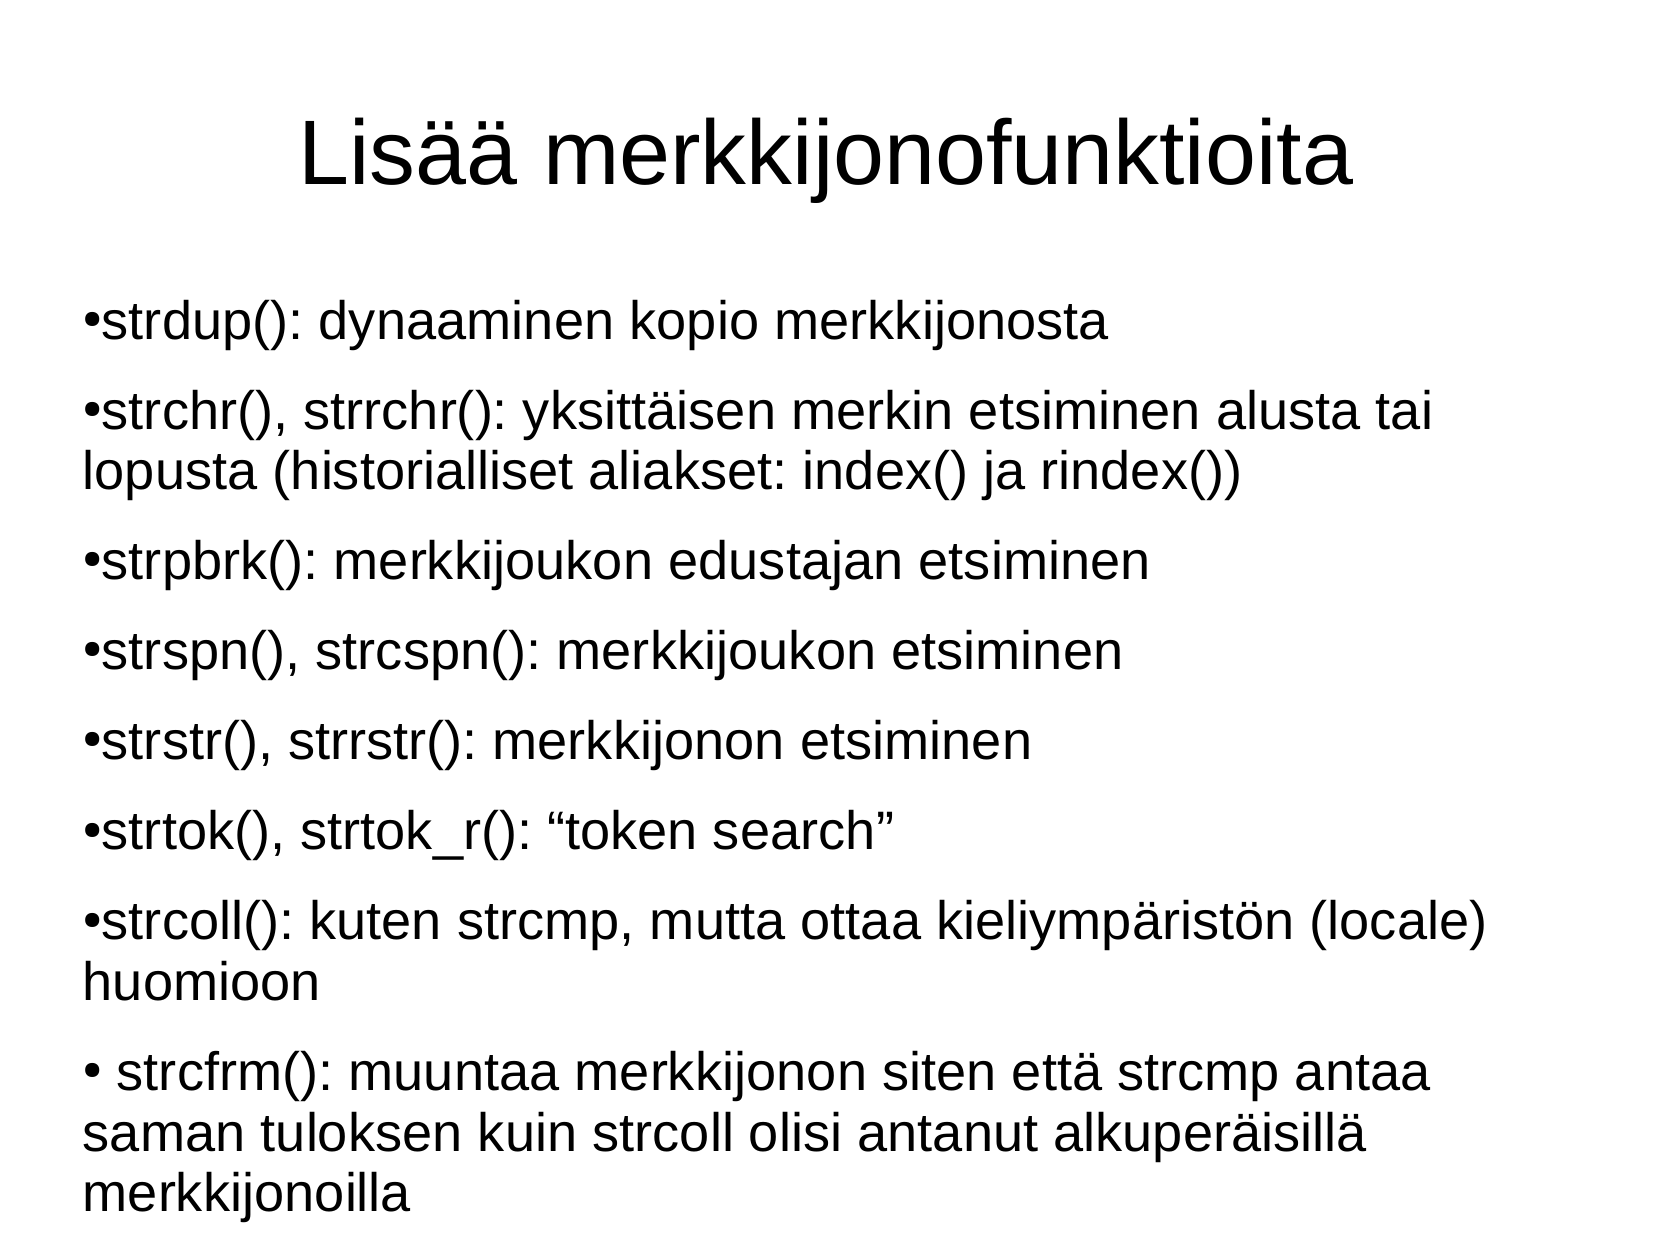

# Lisää merkkijonofunktioita
strdup(): dynaaminen kopio merkkijonosta
strchr(), strrchr(): yksittäisen merkin etsiminen alusta tai lopusta (historialliset aliakset: index() ja rindex())
strpbrk(): merkkijoukon edustajan etsiminen
strspn(), strcspn(): merkkijoukon etsiminen
strstr(), strrstr(): merkkijonon etsiminen
strtok(), strtok_r(): “token search”
strcoll(): kuten strcmp, mutta ottaa kieliympäristön (locale) huomioon
 strcfrm(): muuntaa merkkijonon siten että strcmp antaa saman tuloksen kuin strcoll olisi antanut alkuperäisillä merkkijonoilla